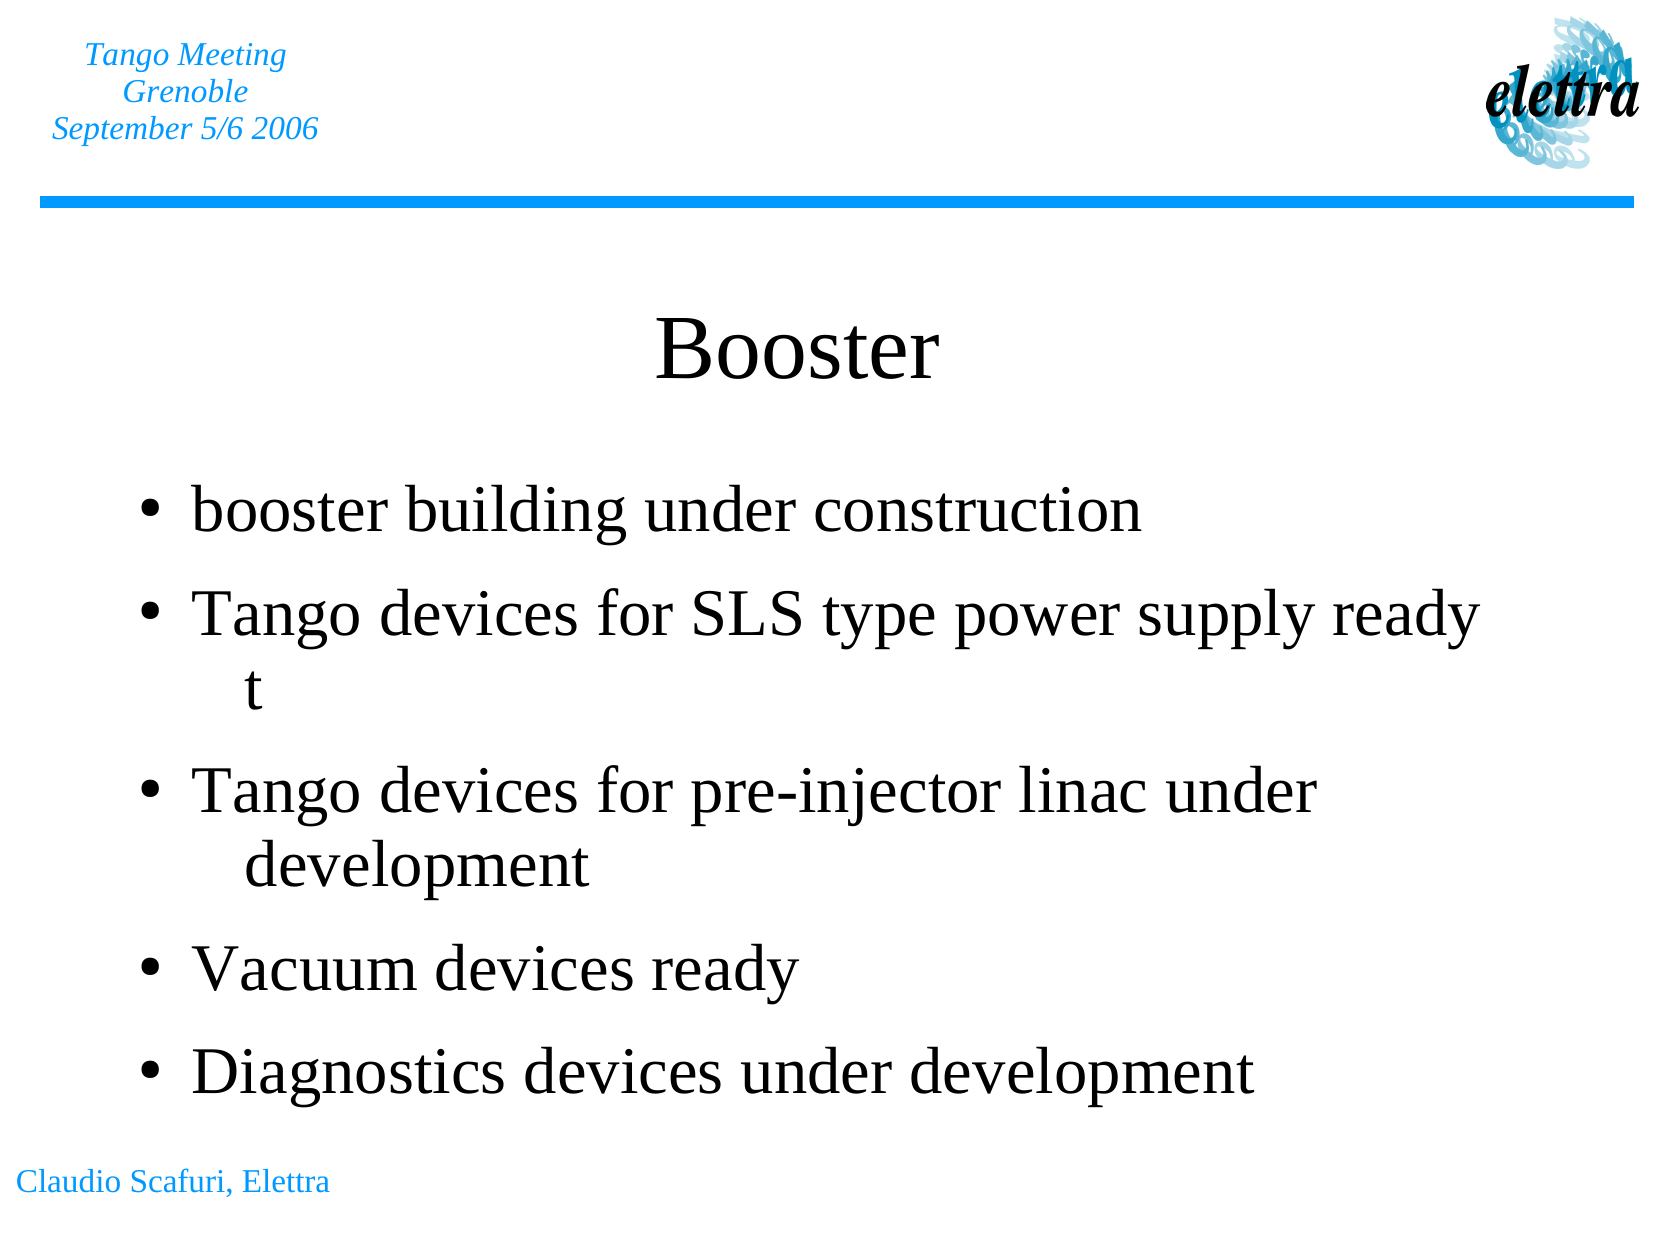

# Booster
booster building under construction
Tango devices for SLS type power supply ready t
Tango devices for pre-injector linac under development
Vacuum devices ready
Diagnostics devices under development